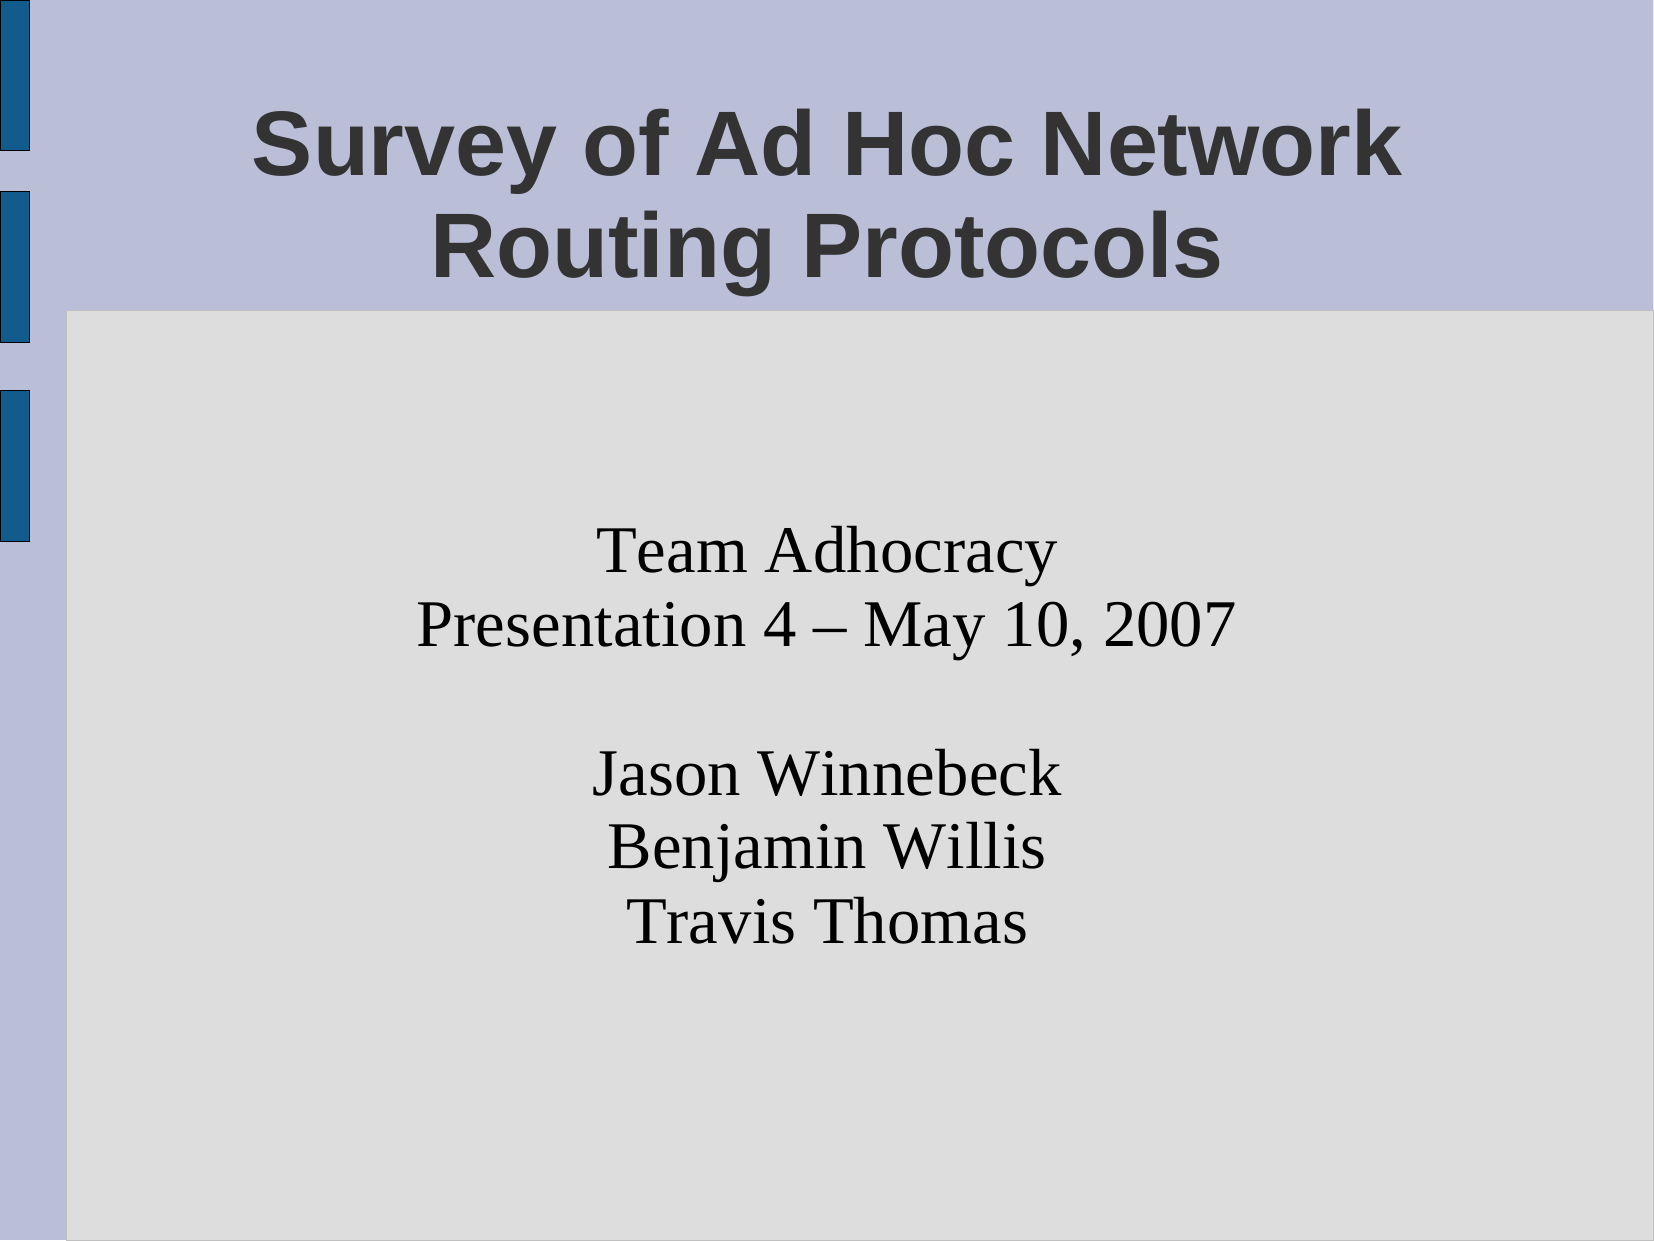

# Survey of Ad Hoc Network Routing Protocols
Team Adhocracy
Presentation 4 – May 10, 2007
Jason Winnebeck
Benjamin Willis
Travis Thomas